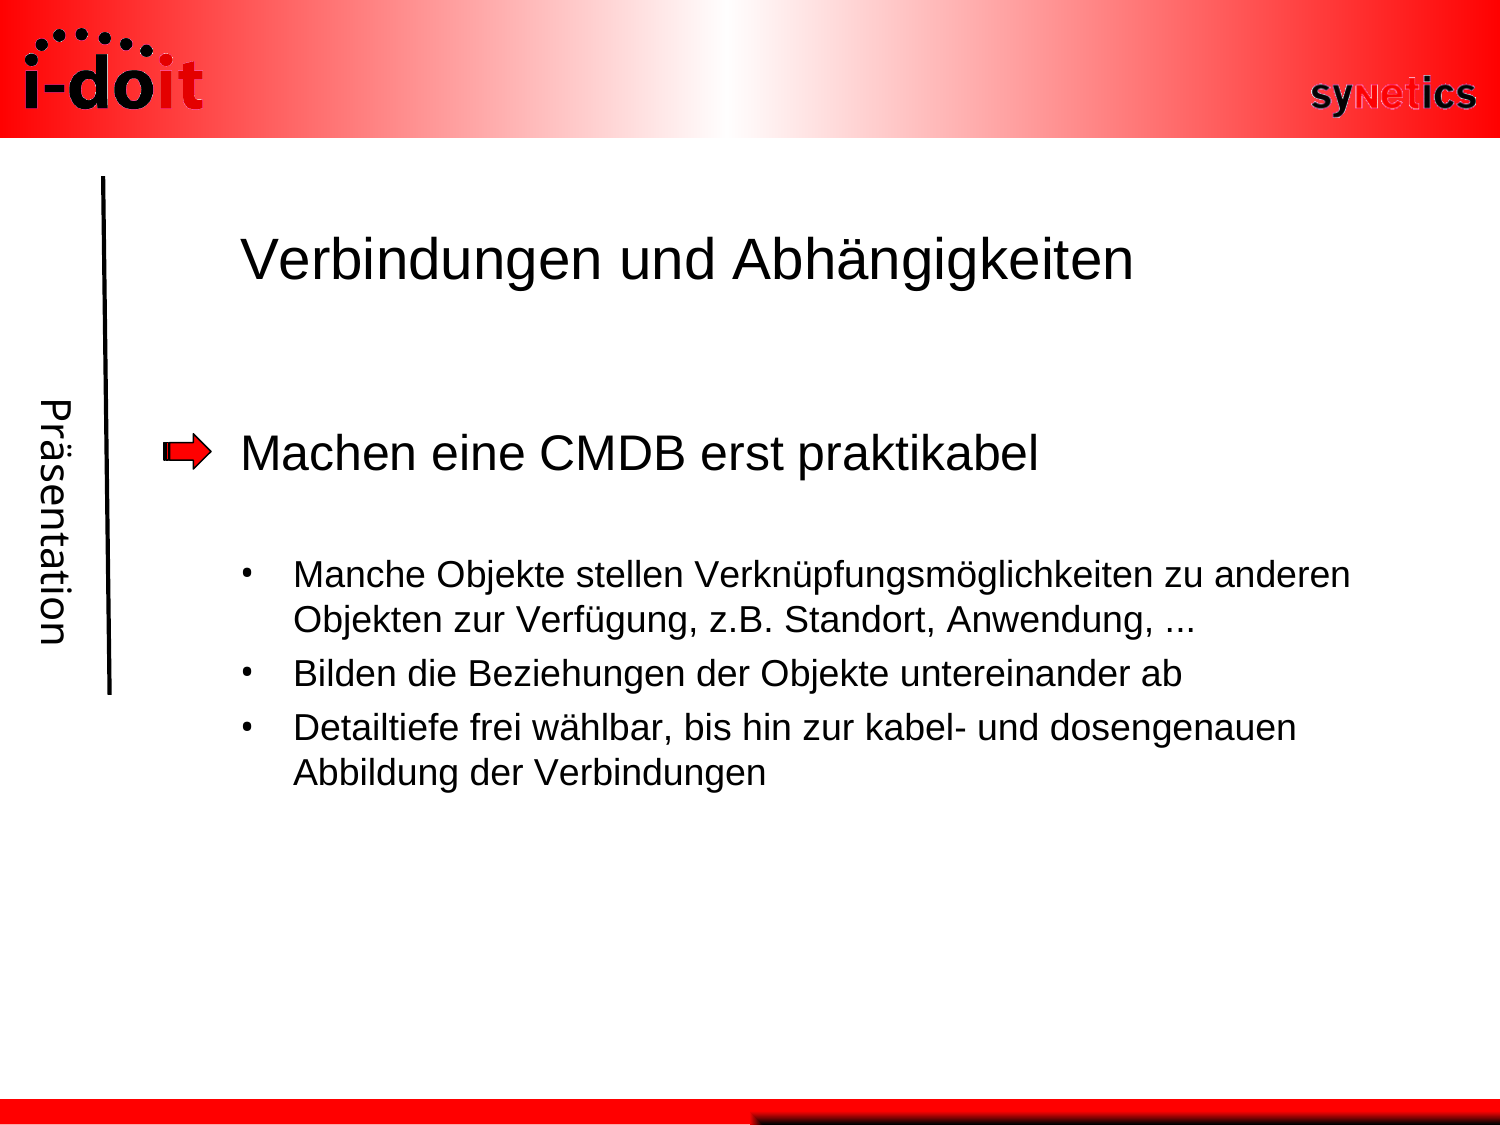

Verbindungen und Abhängigkeiten
Machen eine CMDB erst praktikabel
Manche Objekte stellen Verknüpfungsmöglichkeiten zu anderen Objekten zur Verfügung, z.B. Standort, Anwendung, ...
Bilden die Beziehungen der Objekte untereinander ab
Detailtiefe frei wählbar, bis hin zur kabel- und dosengenauen Abbildung der Verbindungen